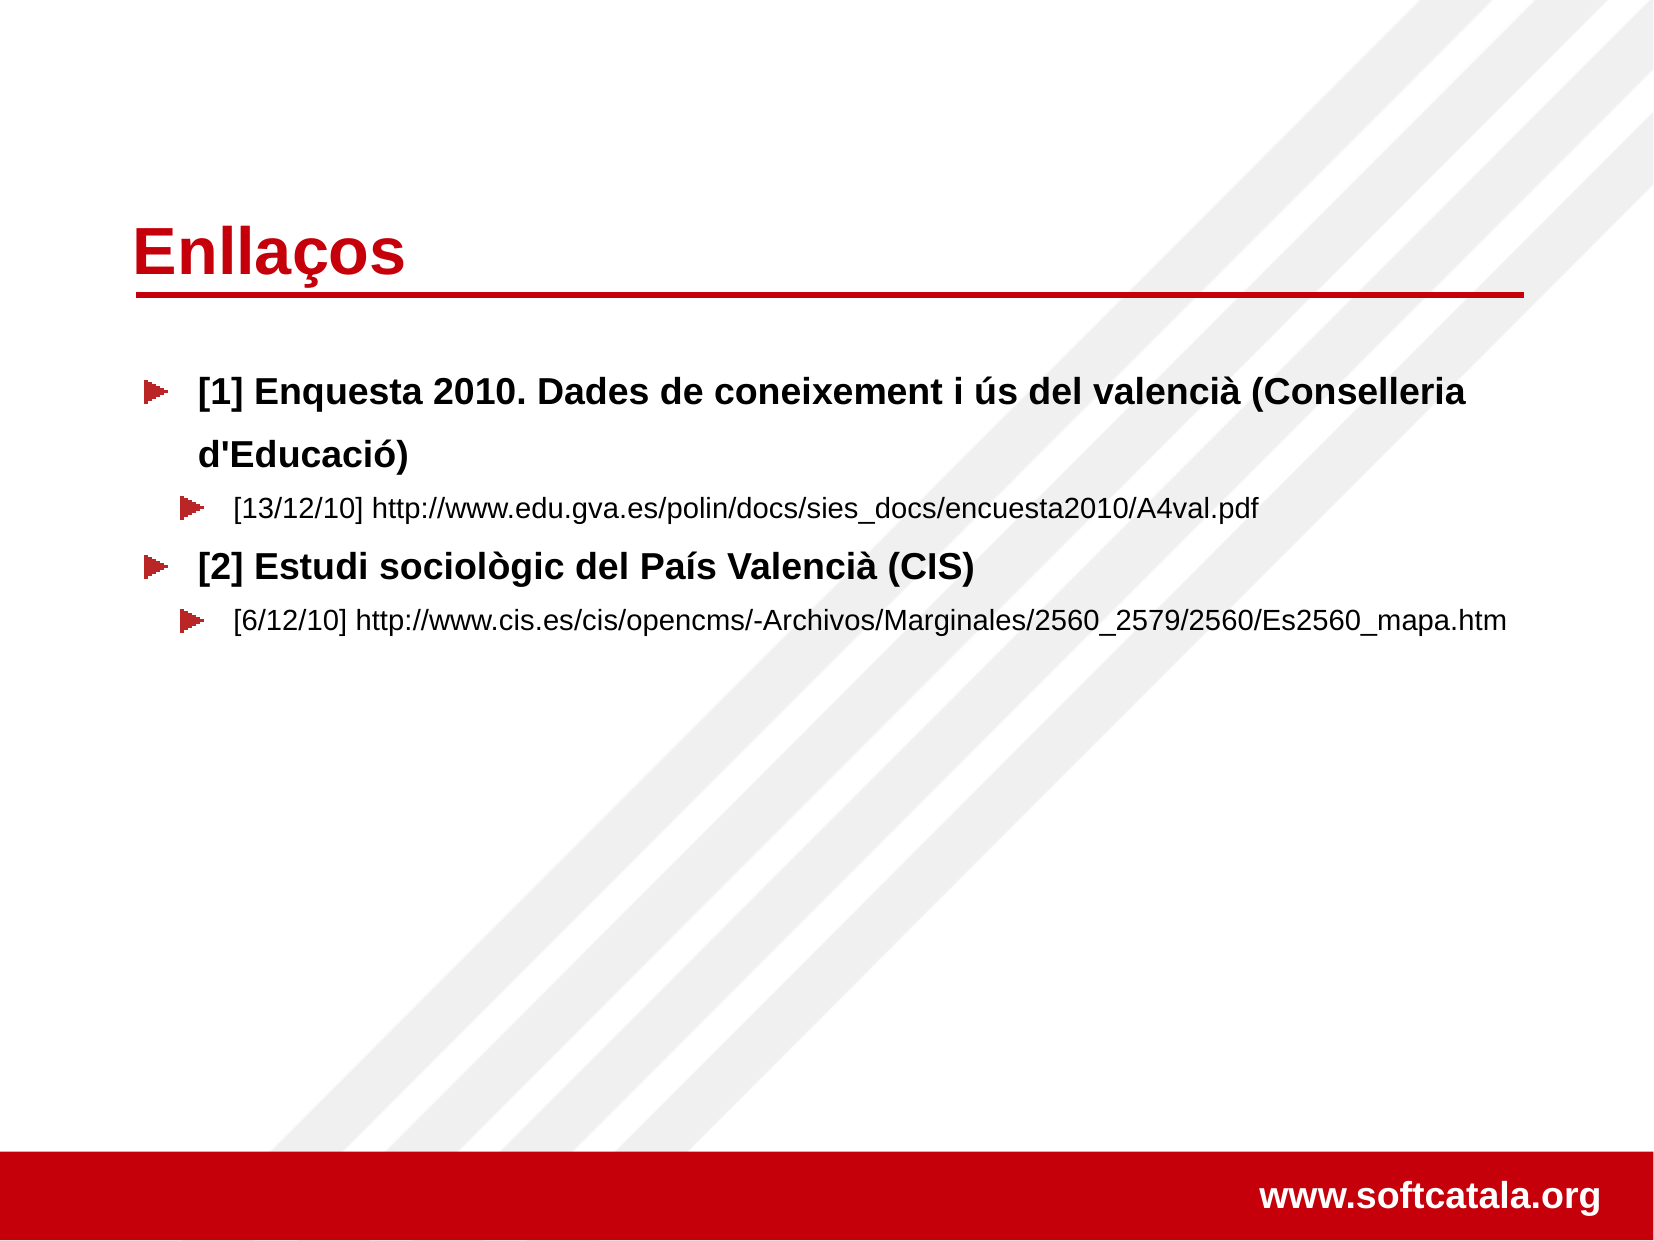

Enllaços
[1] Enquesta 2010. Dades de coneixement i ús del valencià (Conselleria d'Educació)
[13/12/10] http://www.edu.gva.es/polin/docs/sies_docs/encuesta2010/A4val.pdf
[2] Estudi sociològic del País Valencià (CIS)
[6/12/10] http://www.cis.es/cis/opencms/-Archivos/Marginales/2560_2579/2560/Es2560_mapa.htm
 www.softcatala.org